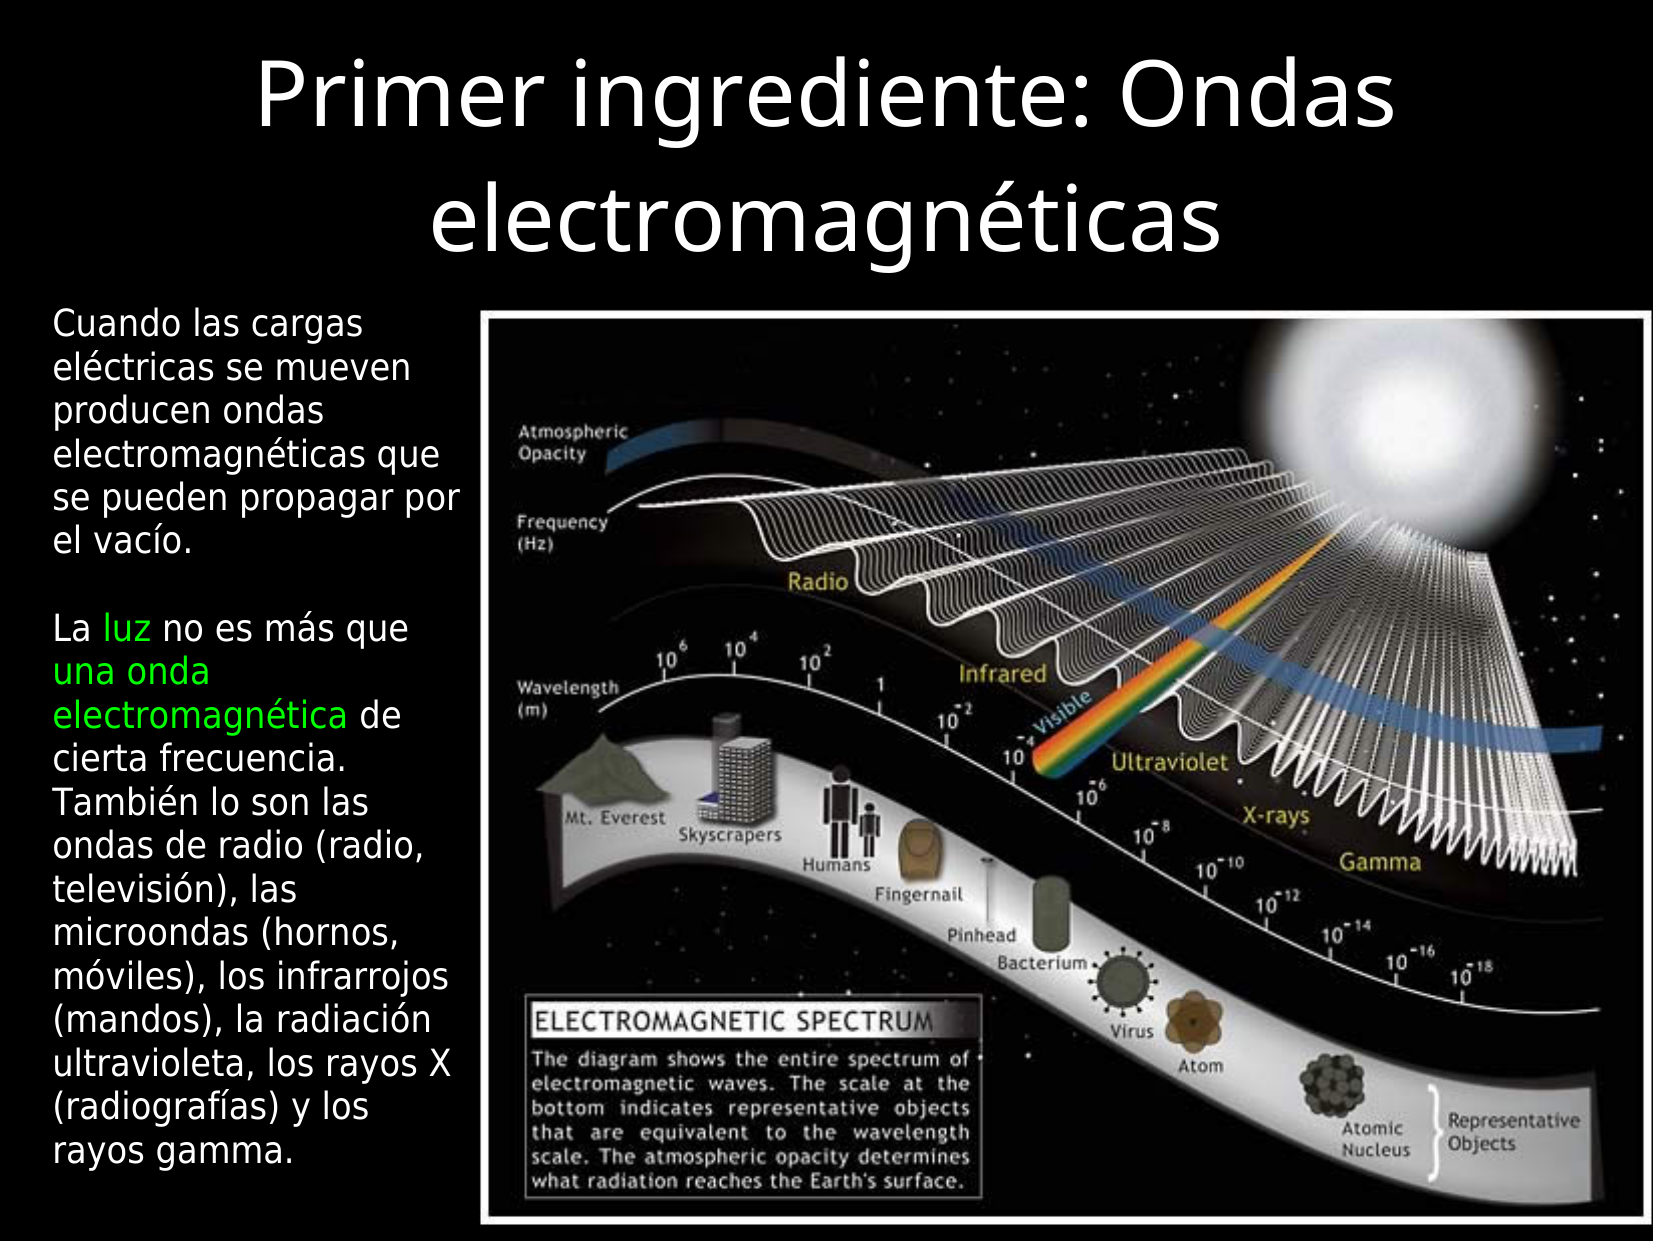

# Primer ingrediente: Ondas electromagnéticas
Cuando las cargas eléctricas se mueven producen ondas electromagnéticas que se pueden propagar por el vacío.
La luz no es más que una onda electromagnética de cierta frecuencia. También lo son las ondas de radio (radio, televisión), las microondas (hornos, móviles), los infrarrojos (mandos), la radiación ultravioleta, los rayos X (radiografías) y los rayos gamma.